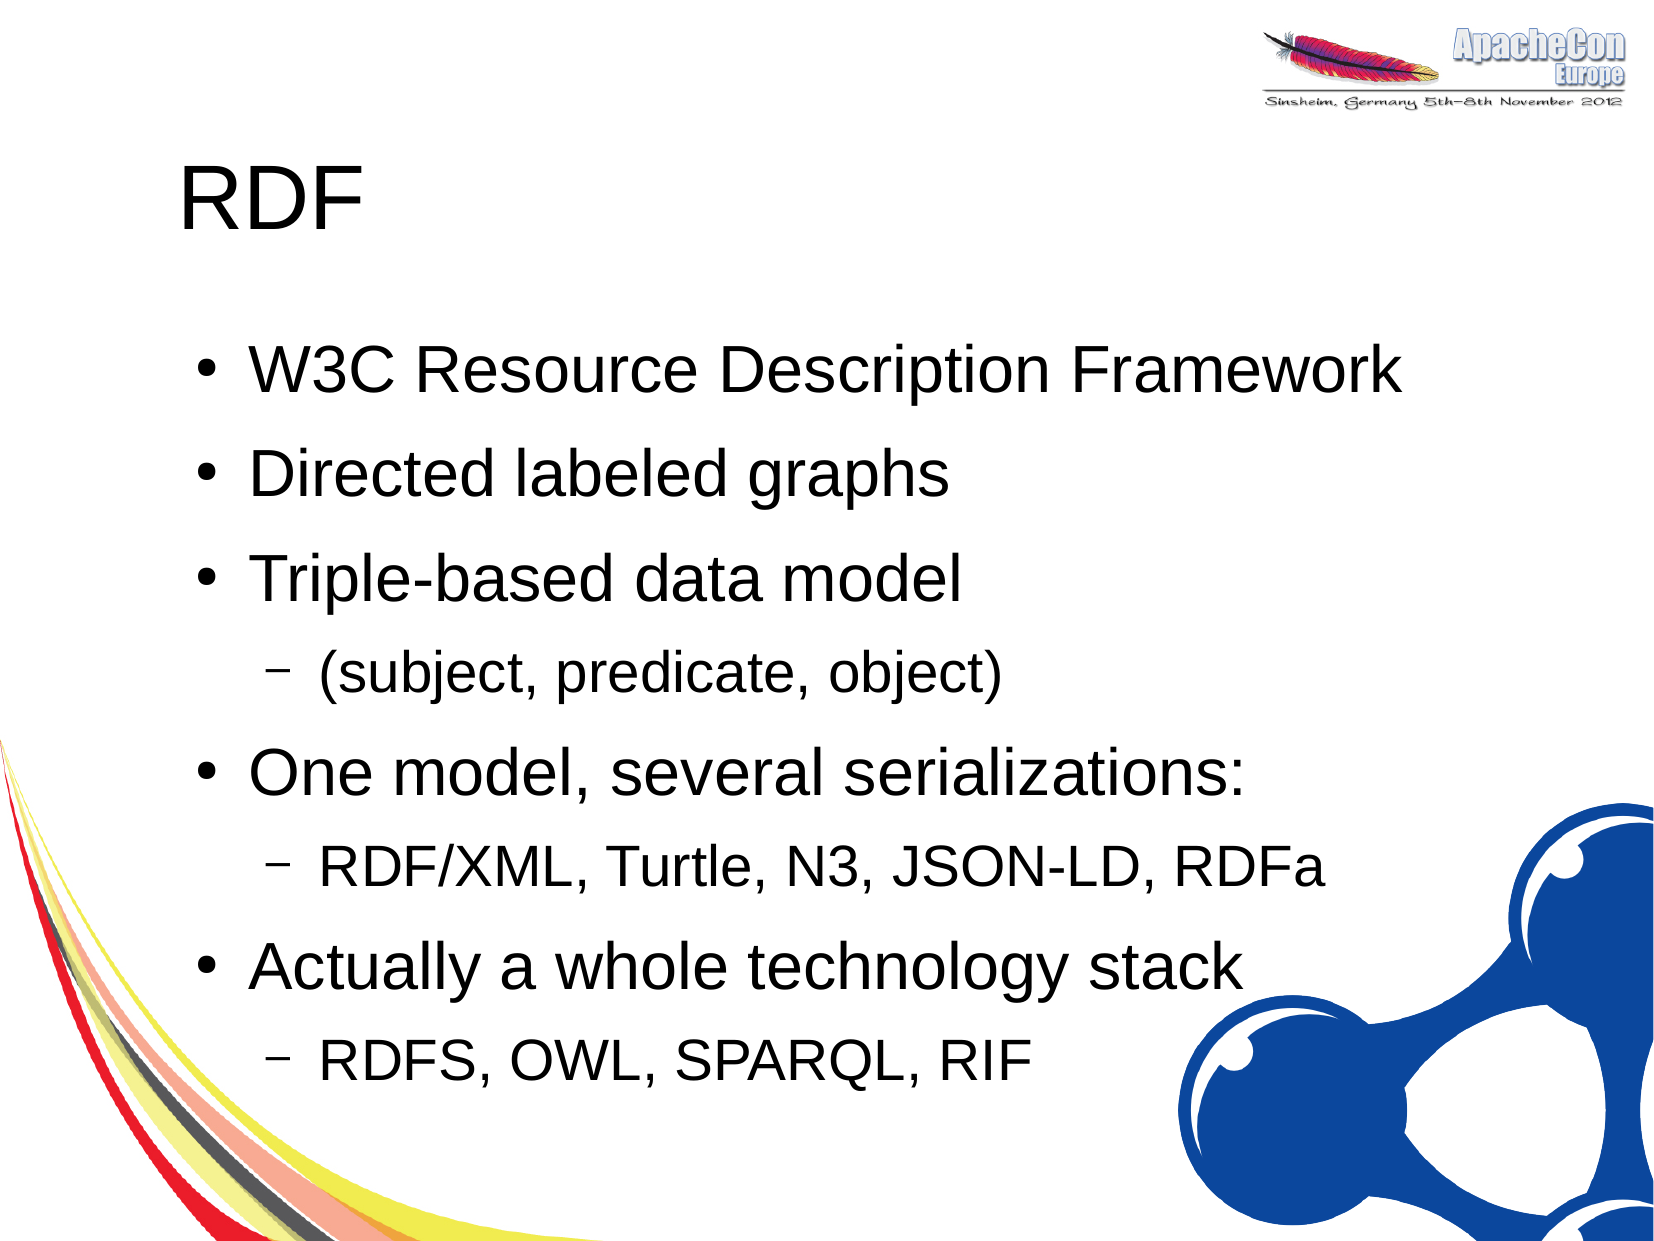

# RDF
W3C Resource Description Framework
Directed labeled graphs
Triple-based data model
(subject, predicate, object)
One model, several serializations:
RDF/XML, Turtle, N3, JSON-LD, RDFa
Actually a whole technology stack
RDFS, OWL, SPARQL, RIF